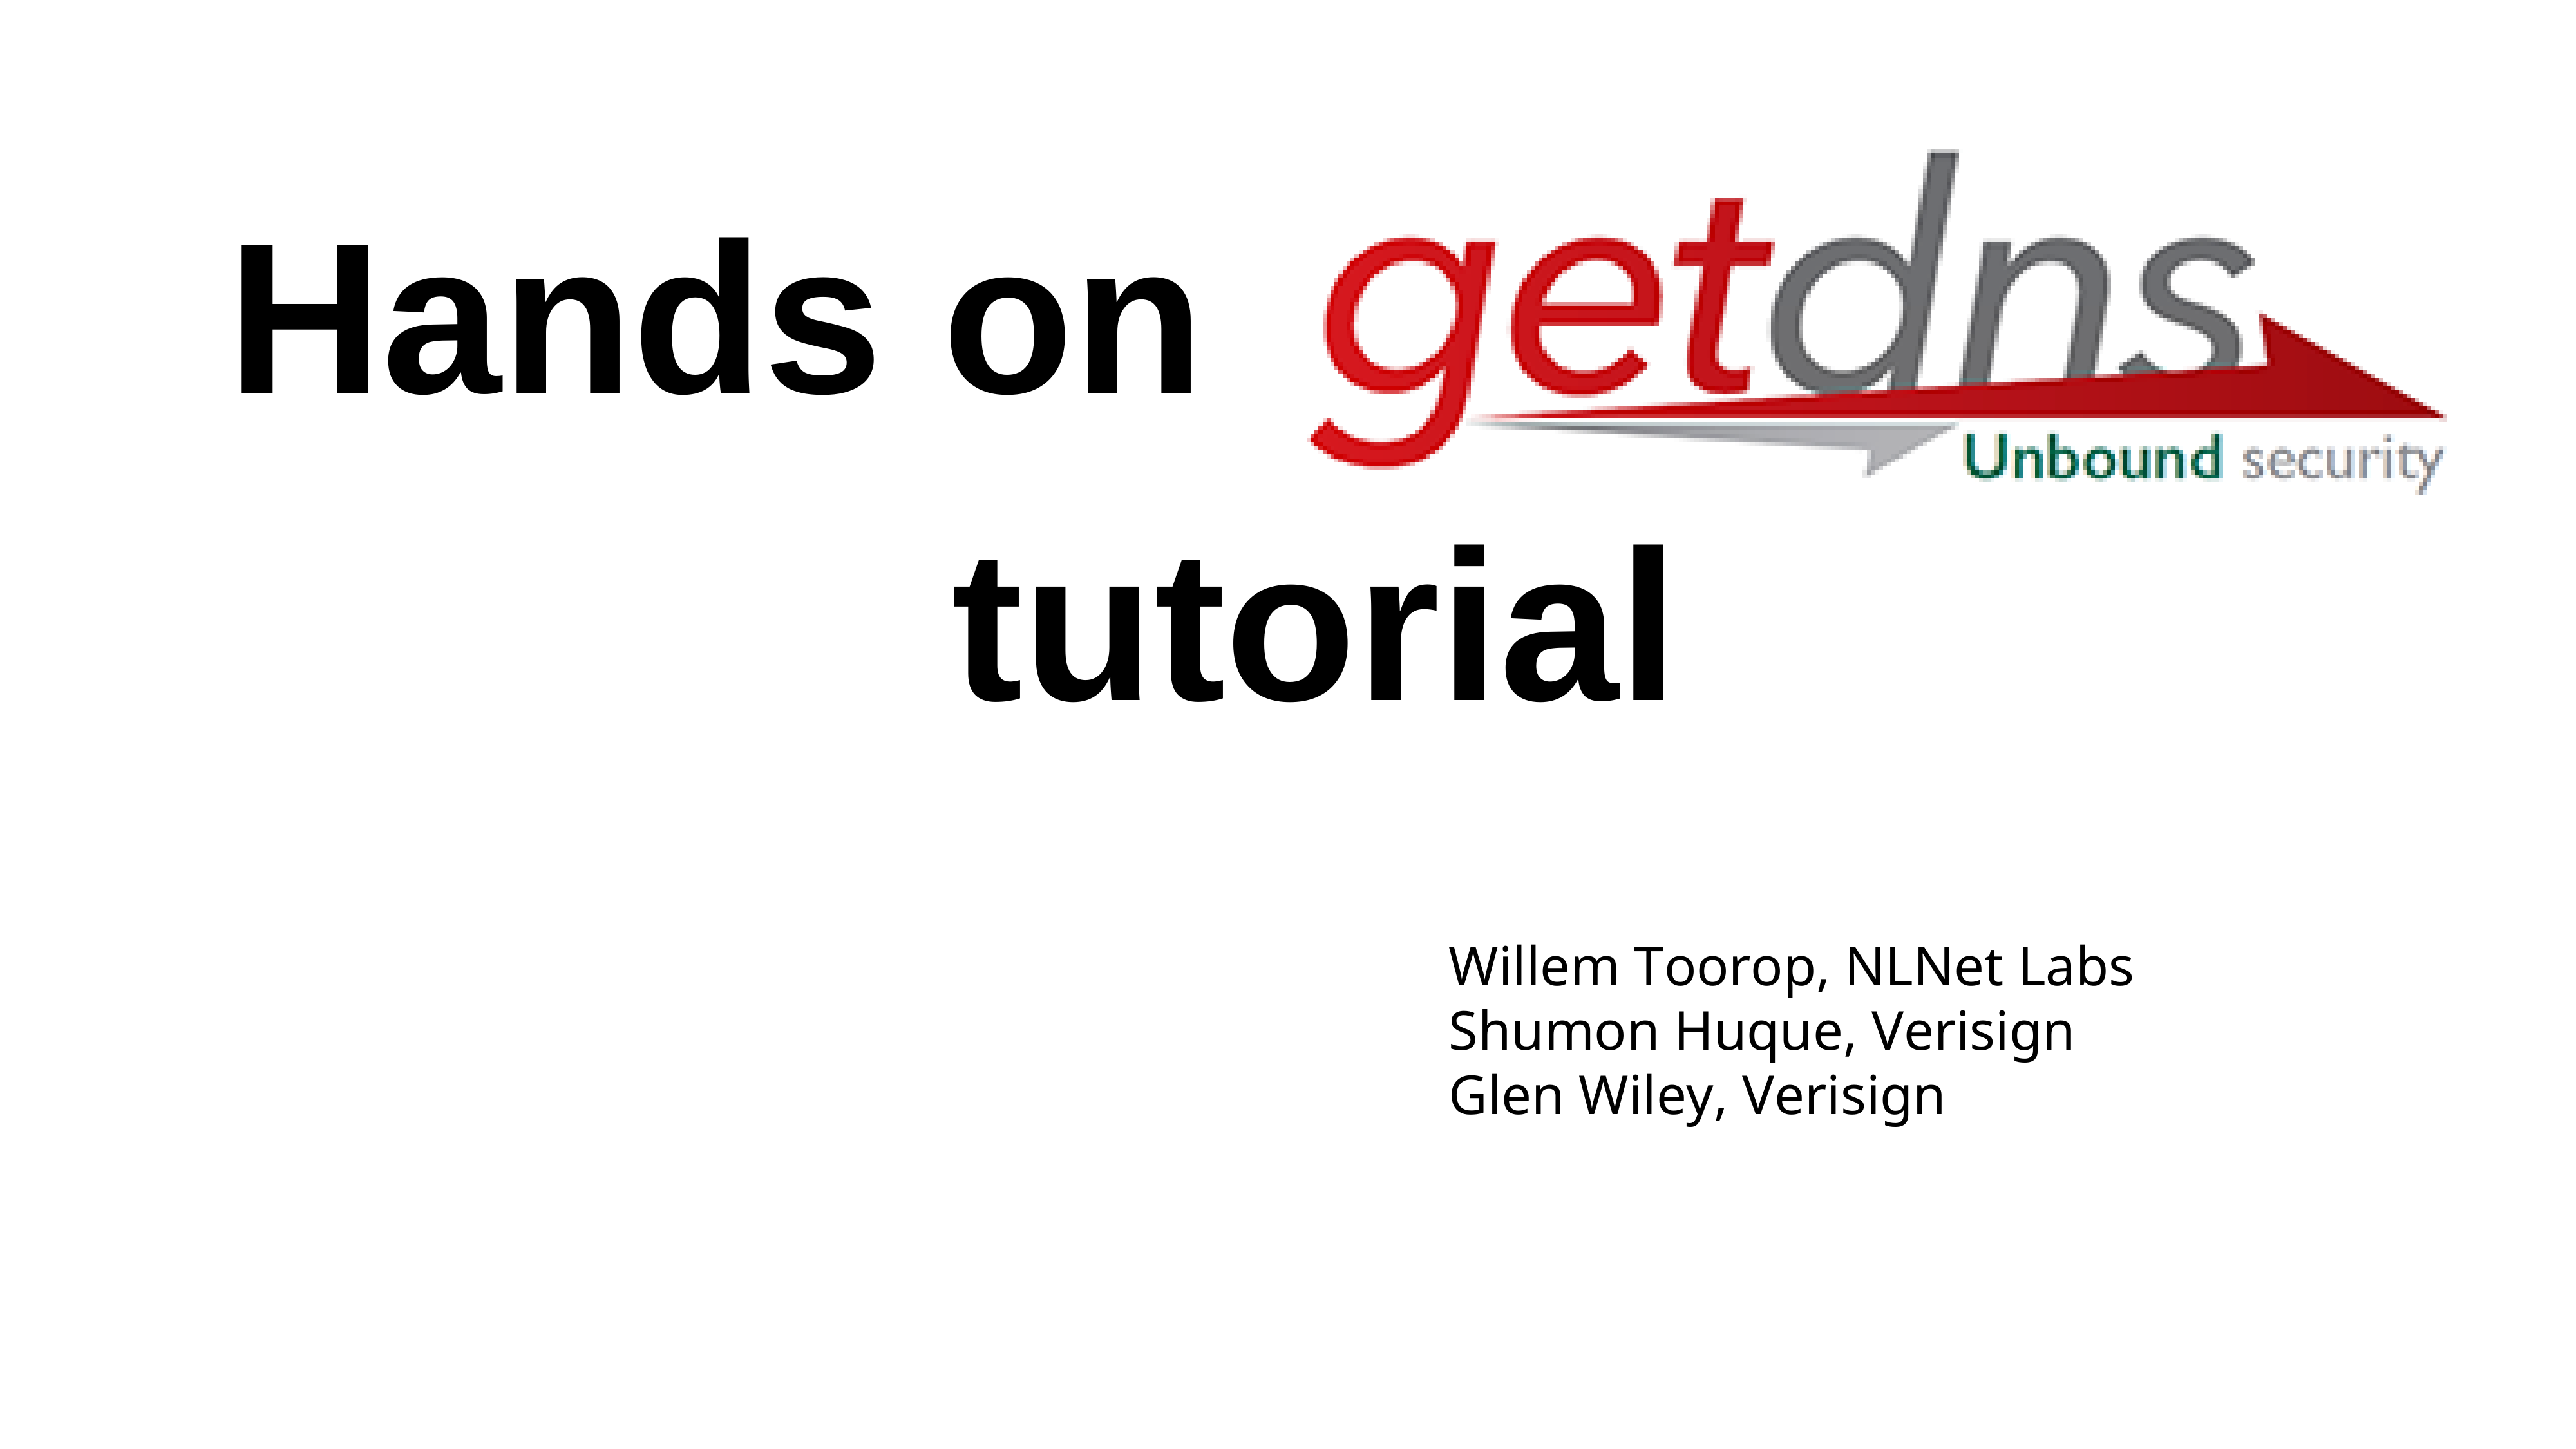

# Hands on
tutorial
Willem Toorop, NLNet Labs
Shumon Huque, Verisign
Glen Wiley, Verisign